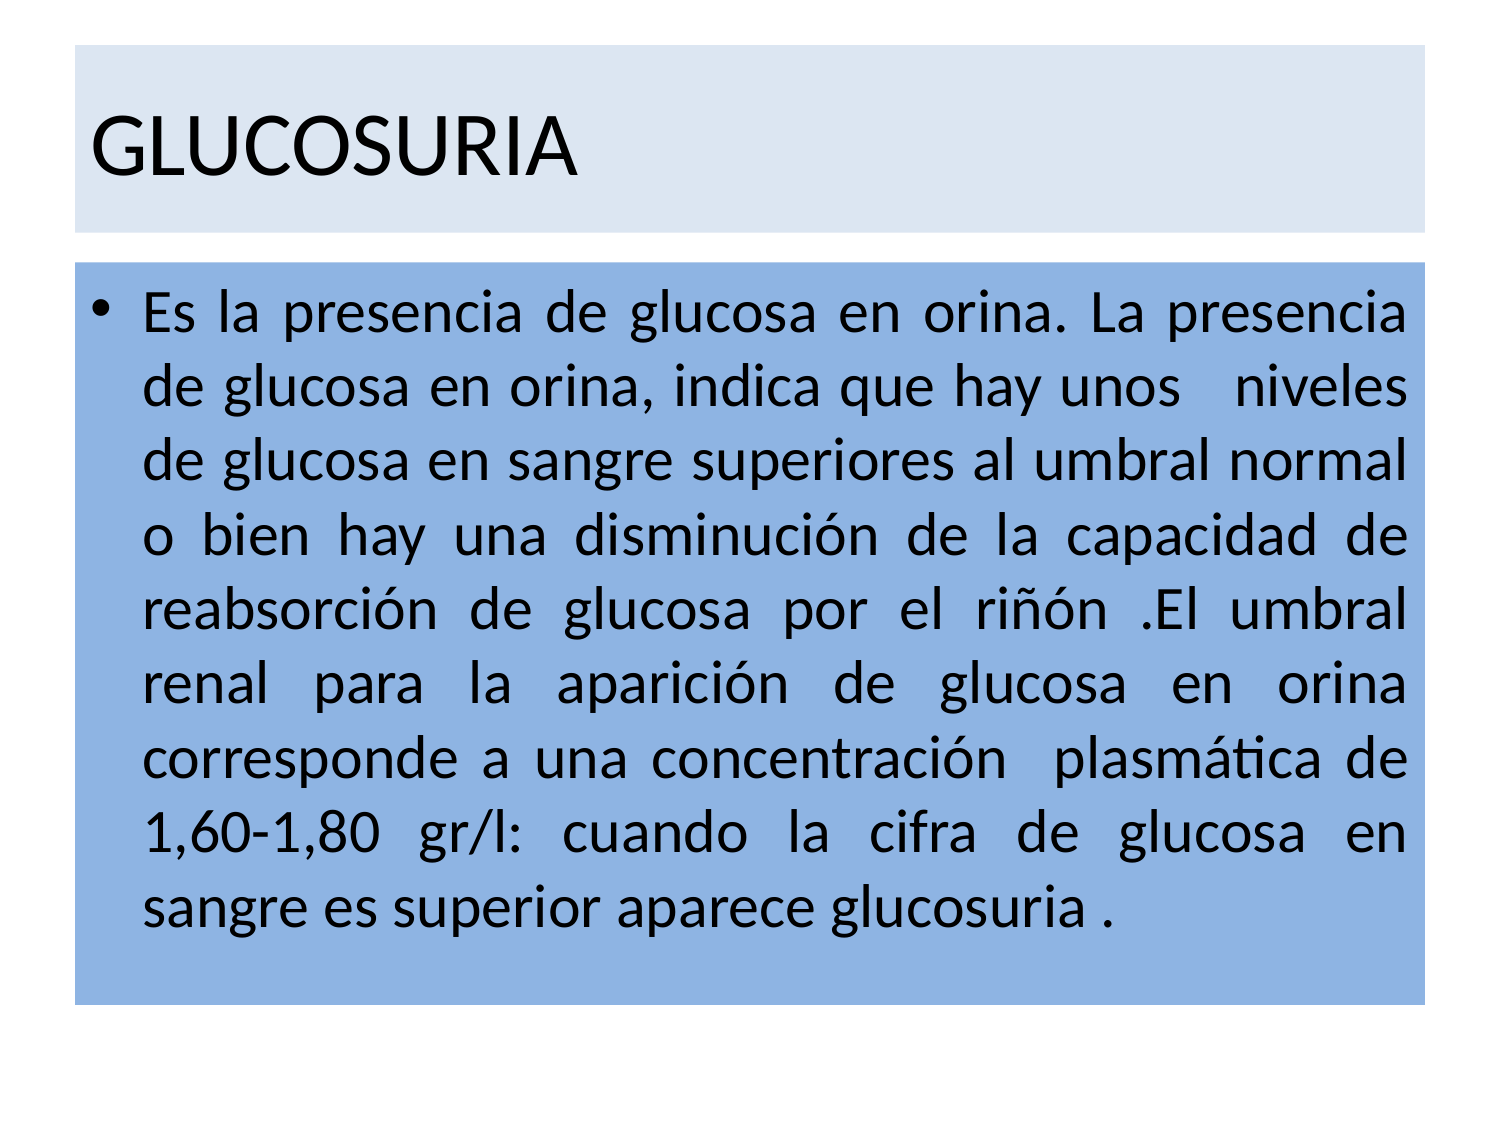

# GLUCOSURIA
Es la presencia de glucosa en orina. La presencia de glucosa en orina, indica que hay unos niveles de glucosa en sangre superiores al umbral normal o bien hay una disminución de la capacidad de reabsorción de glucosa por el riñón .El umbral renal para la aparición de glucosa en orina corresponde a una concentración plasmática de 1,60-1,80 gr/l: cuando la cifra de glucosa en sangre es superior aparece glucosuria .